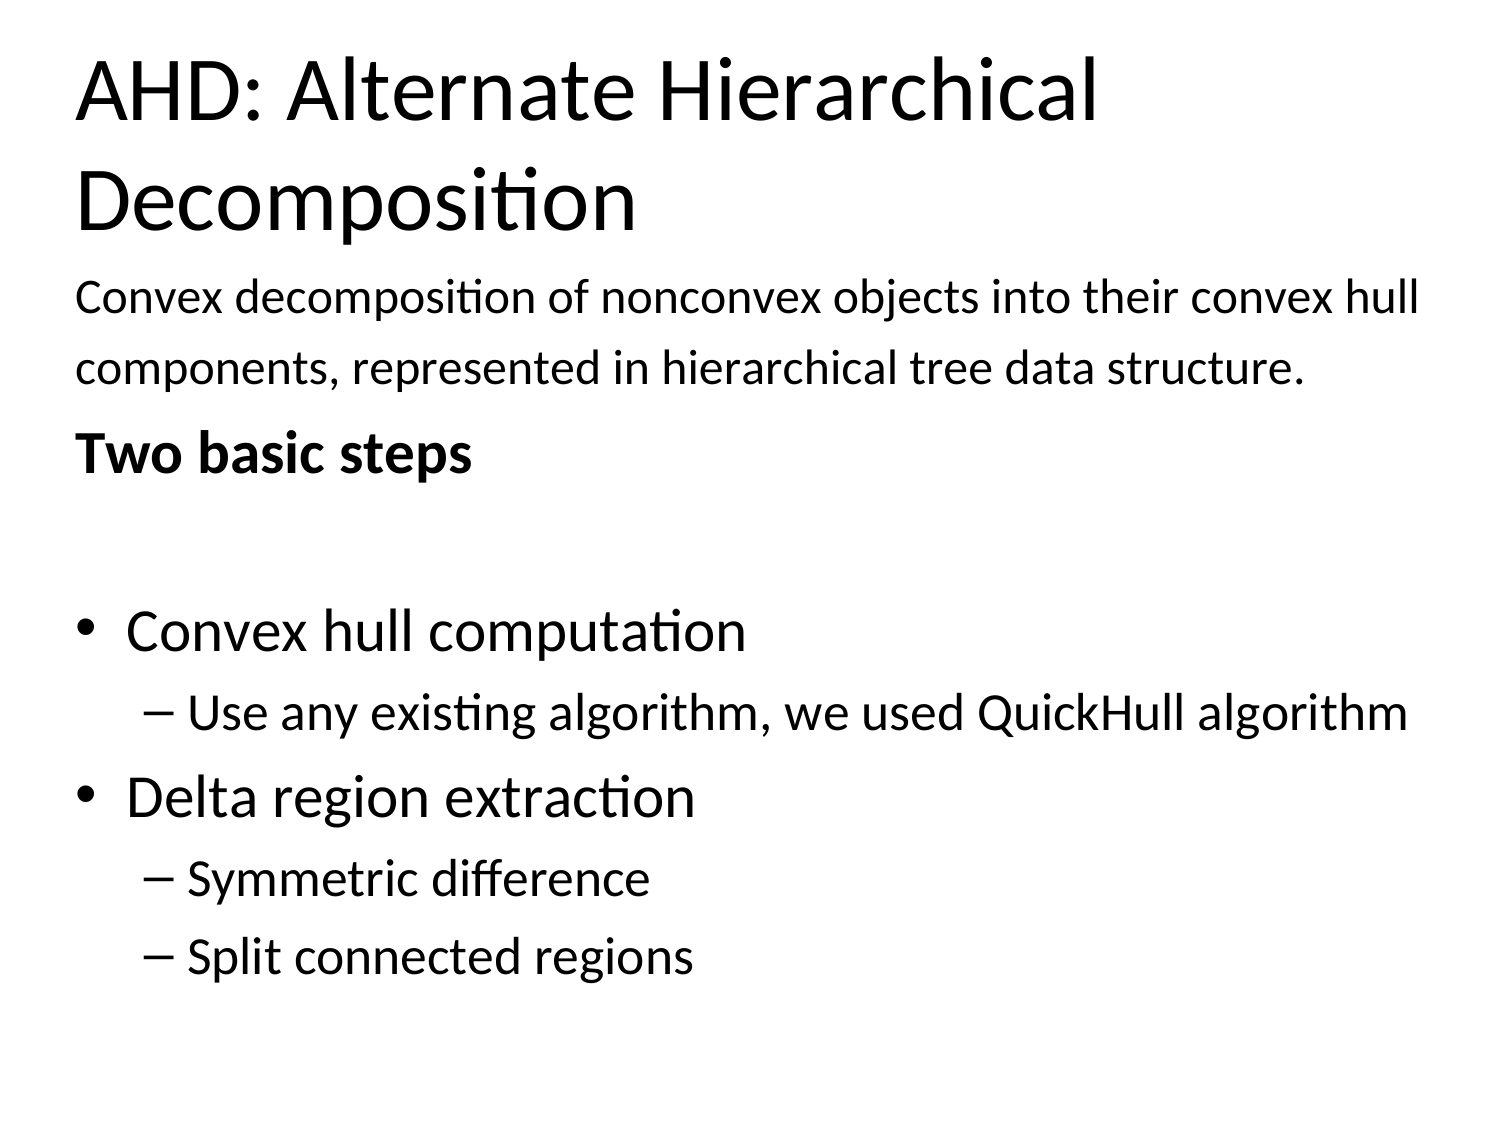

# AHD: Alternate Hierarchical Decomposition
Convex decomposition of nonconvex objects into their convex hull components, represented in hierarchical tree data structure.
Two basic steps
Convex hull computation
Use any existing algorithm, we used QuickHull algorithm
Delta region extraction
Symmetric difference
Split connected regions